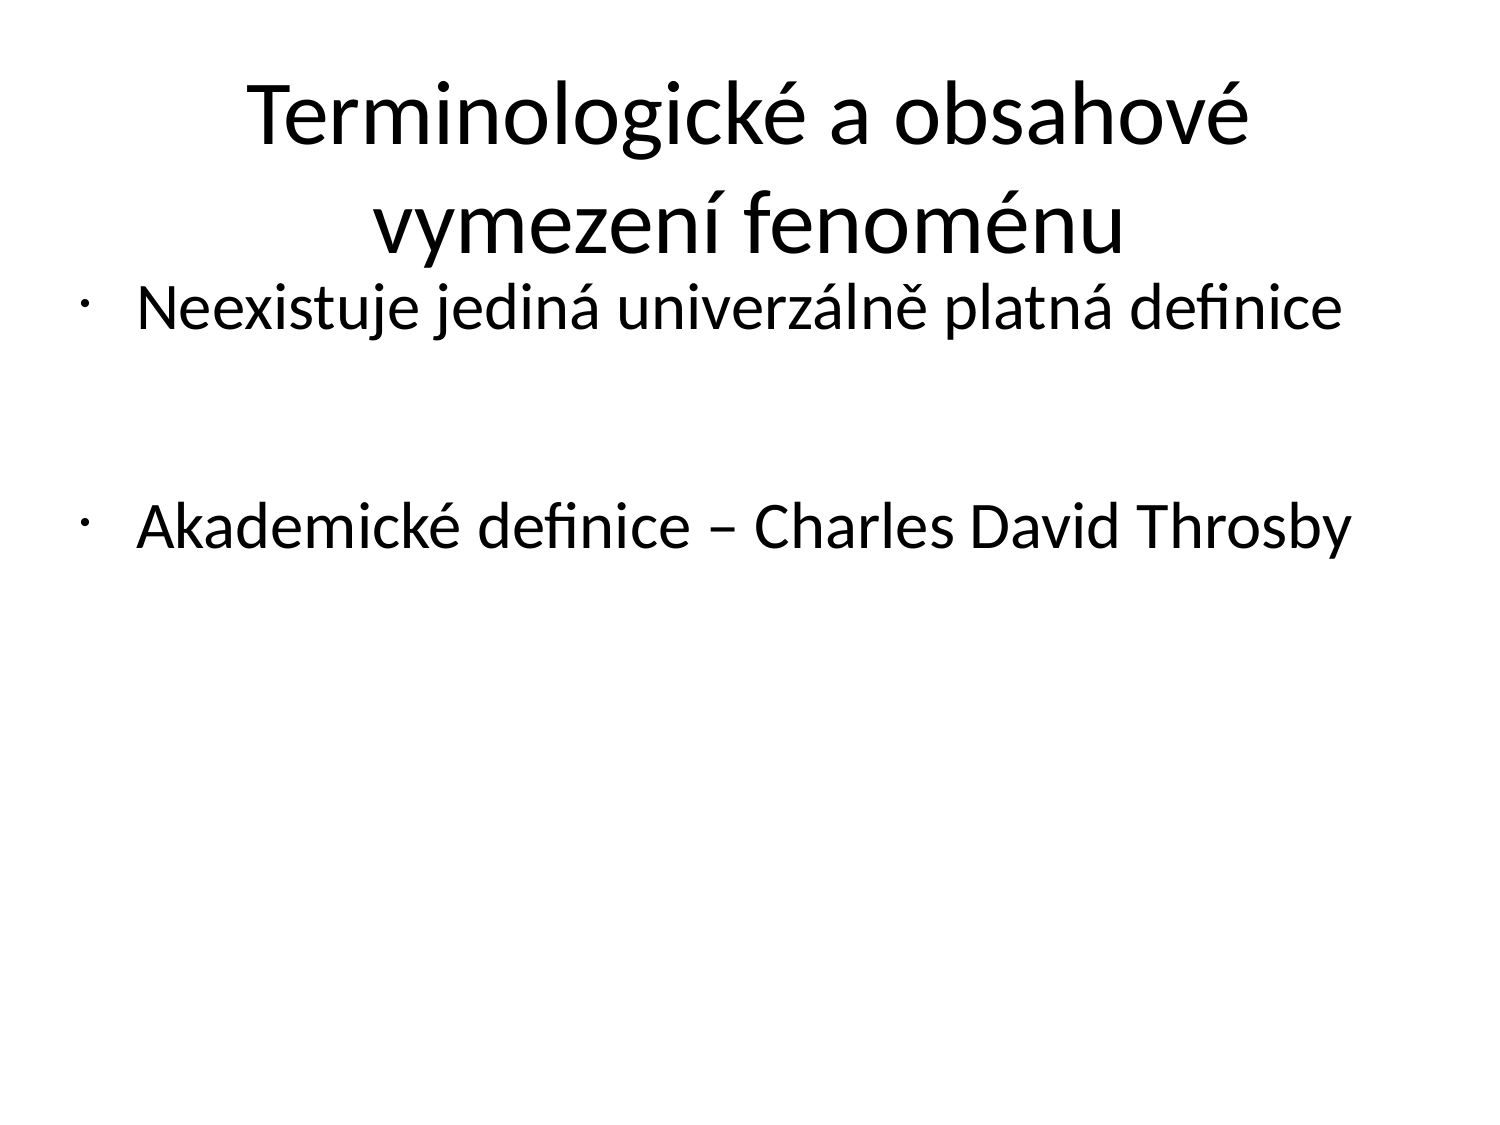

# Terminologické a obsahové vymezení fenoménu
Neexistuje jediná univerzálně platná definice
Akademické definice – Charles David Throsby